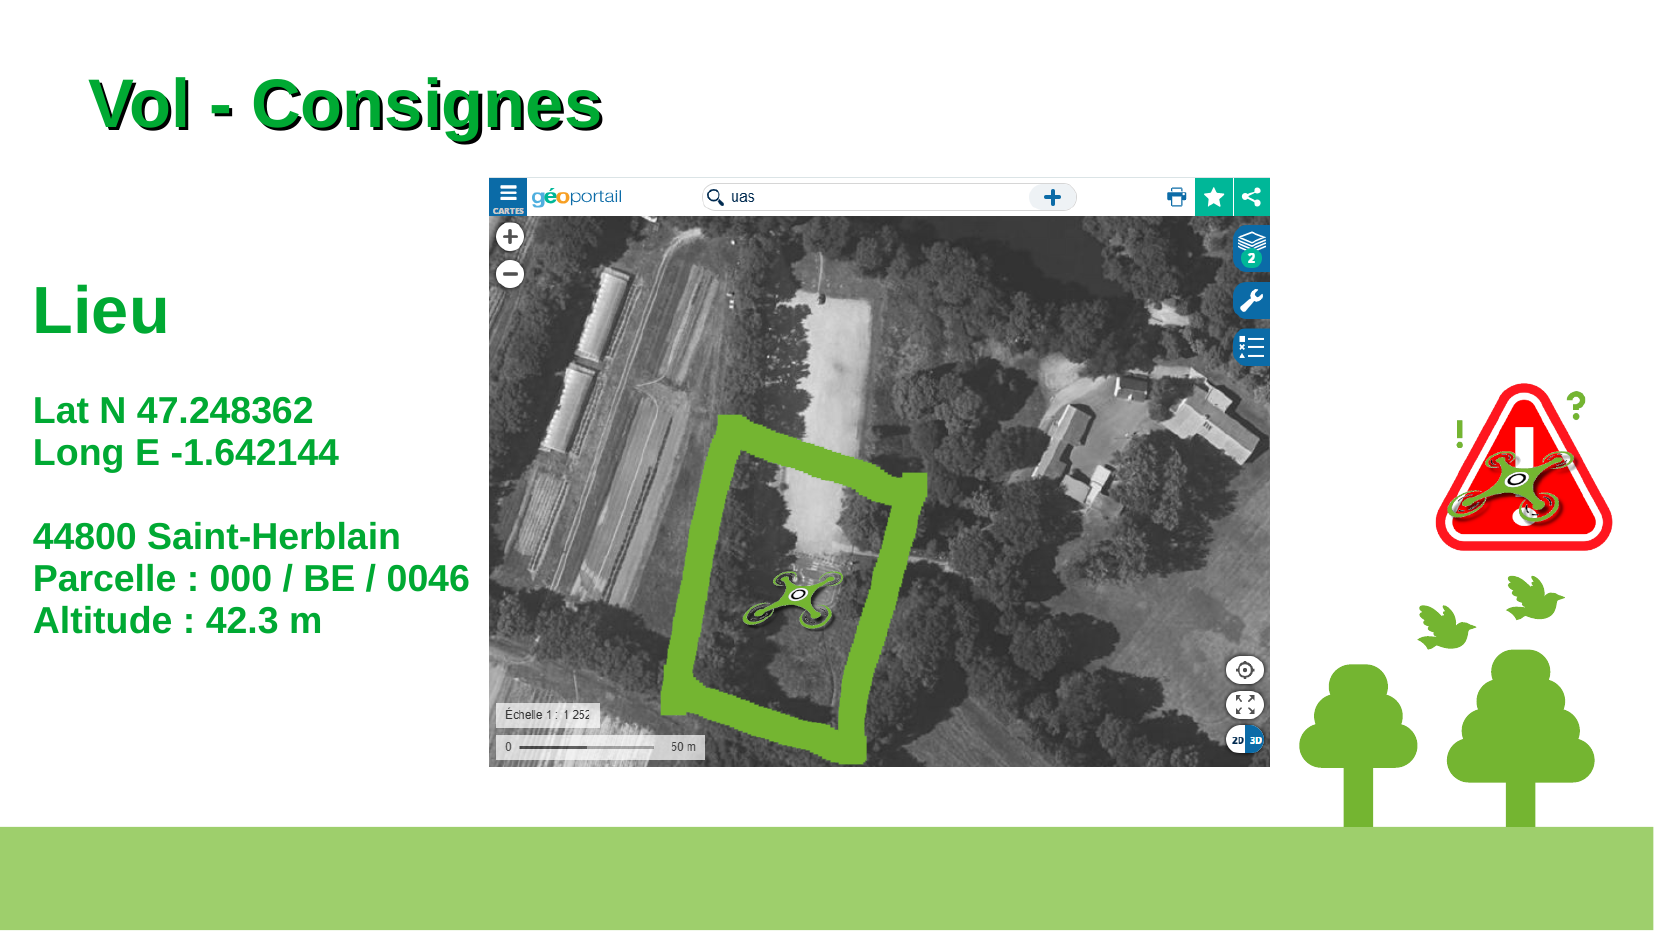

# Vol - Consignes
Lieu
Lat N 47.248362
Long E -1.642144
44800 Saint-Herblain
Parcelle : 000 / BE / 0046
Altitude : 42.3 m